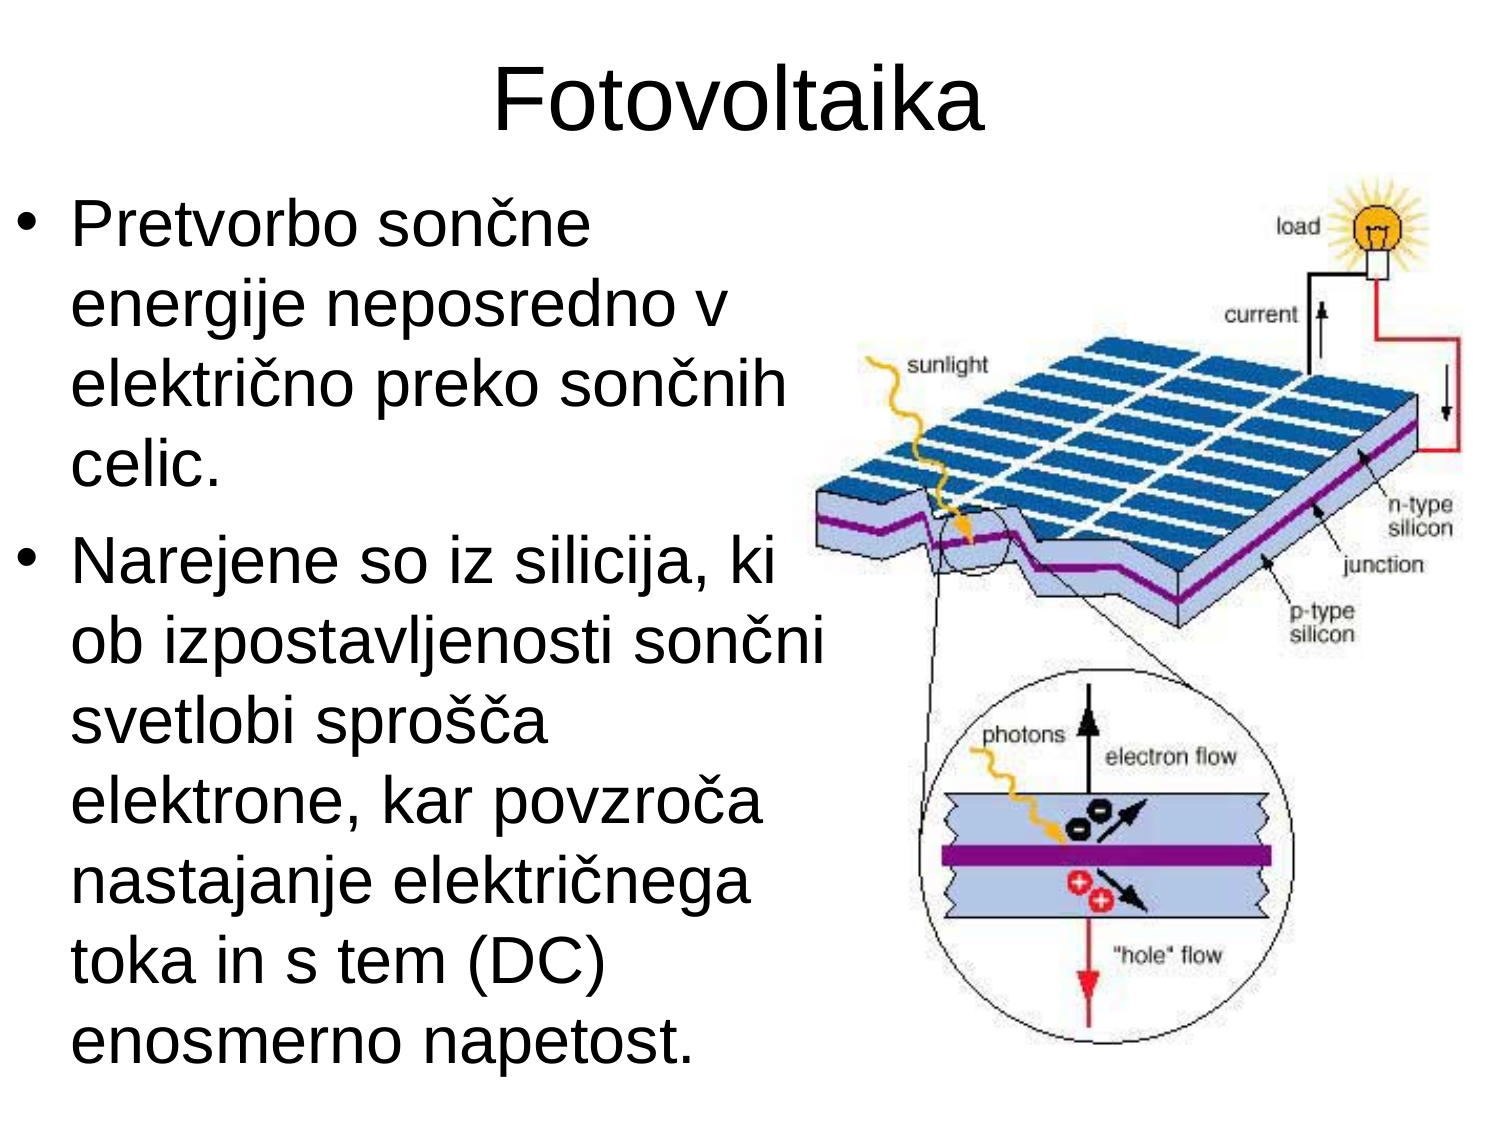

Fotovoltaika
Pretvorbo sončne energije neposredno v električno preko sončnih celic.
Narejene so iz silicija, ki ob izpostavljenosti sončni svetlobi sprošča elektrone, kar povzroča nastajanje električnega toka in s tem (DC) enosmerno napetost.